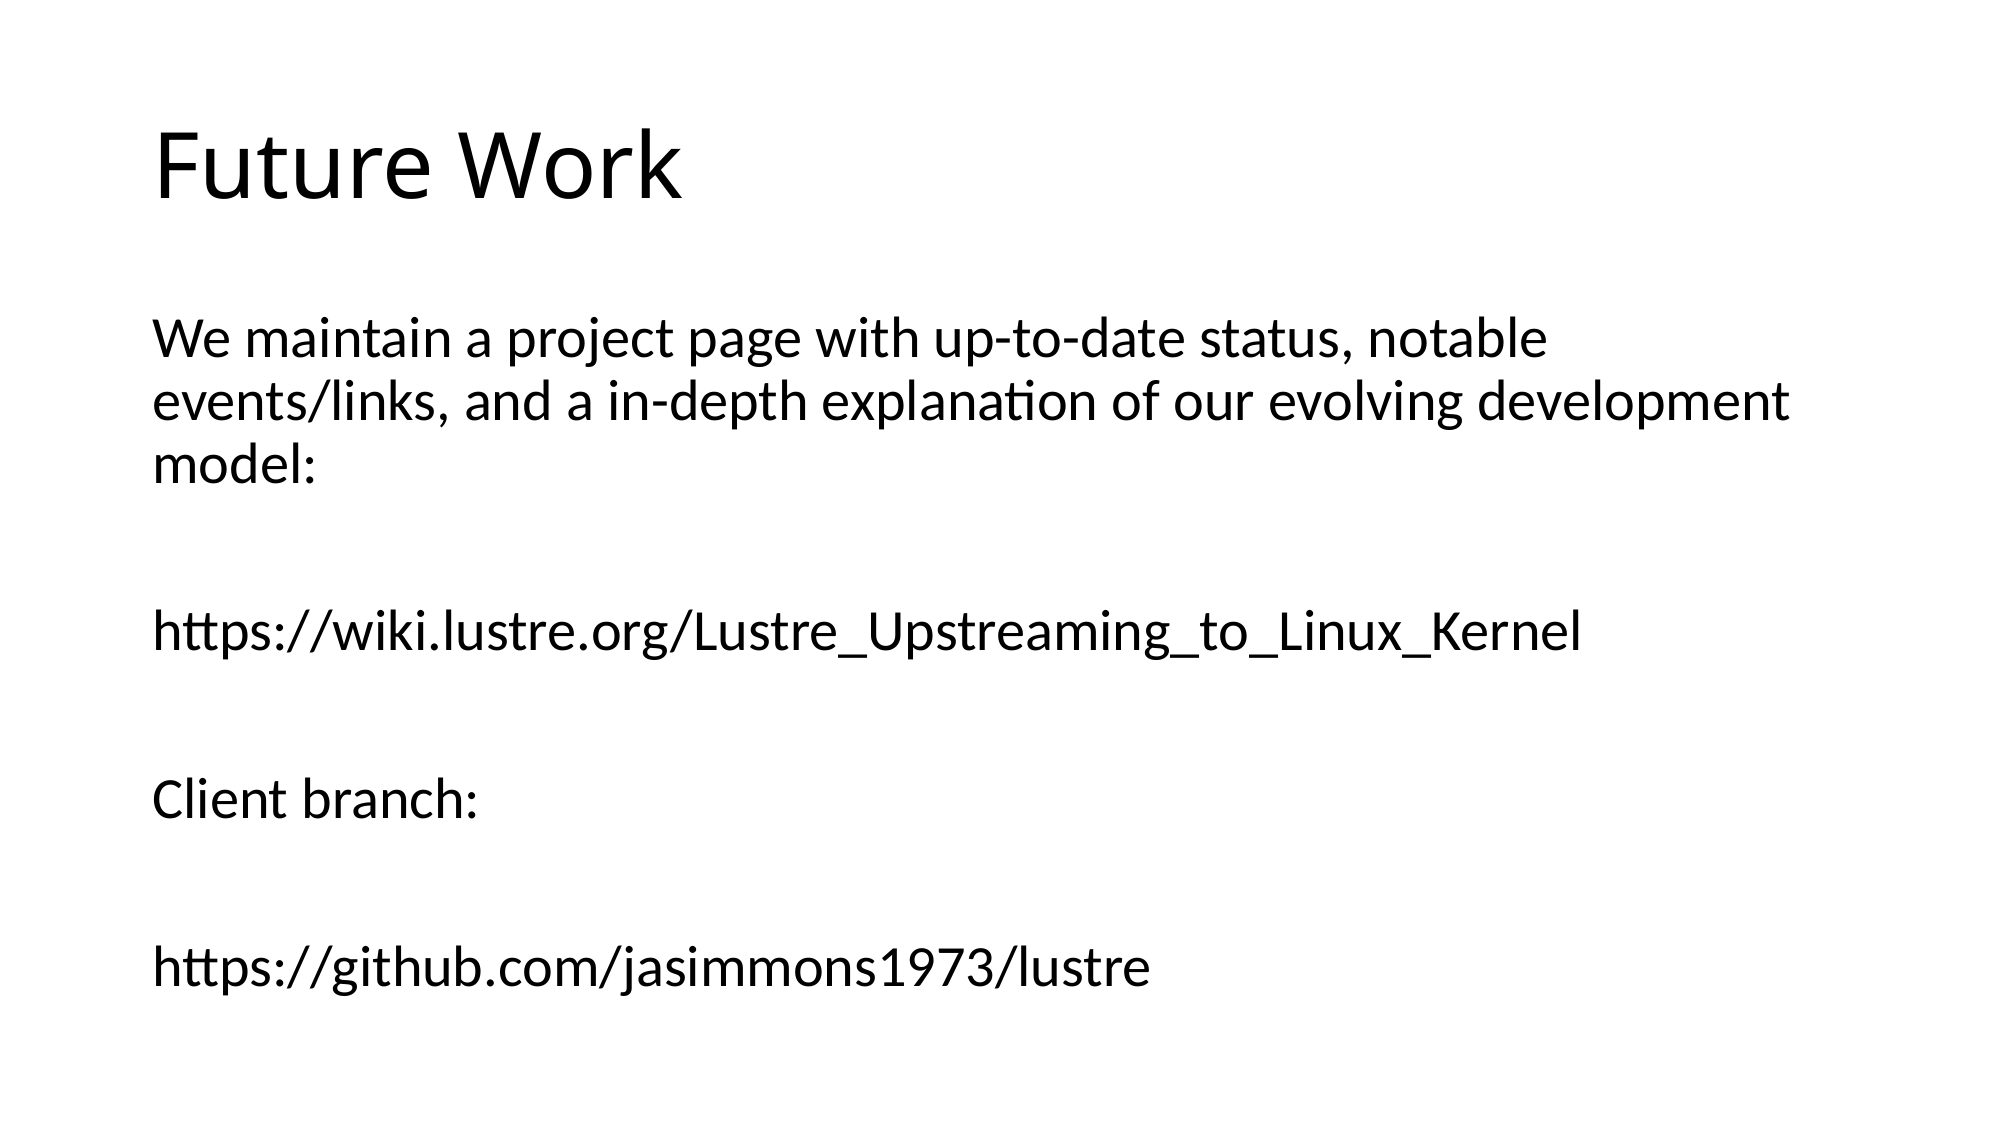

# Future Work
We maintain a project page with up-to-date status, notable events/links, and a in-depth explanation of our evolving development model:
https://wiki.lustre.org/Lustre_Upstreaming_to_Linux_Kernel
Client branch:
https://github.com/jasimmons1973/lustre